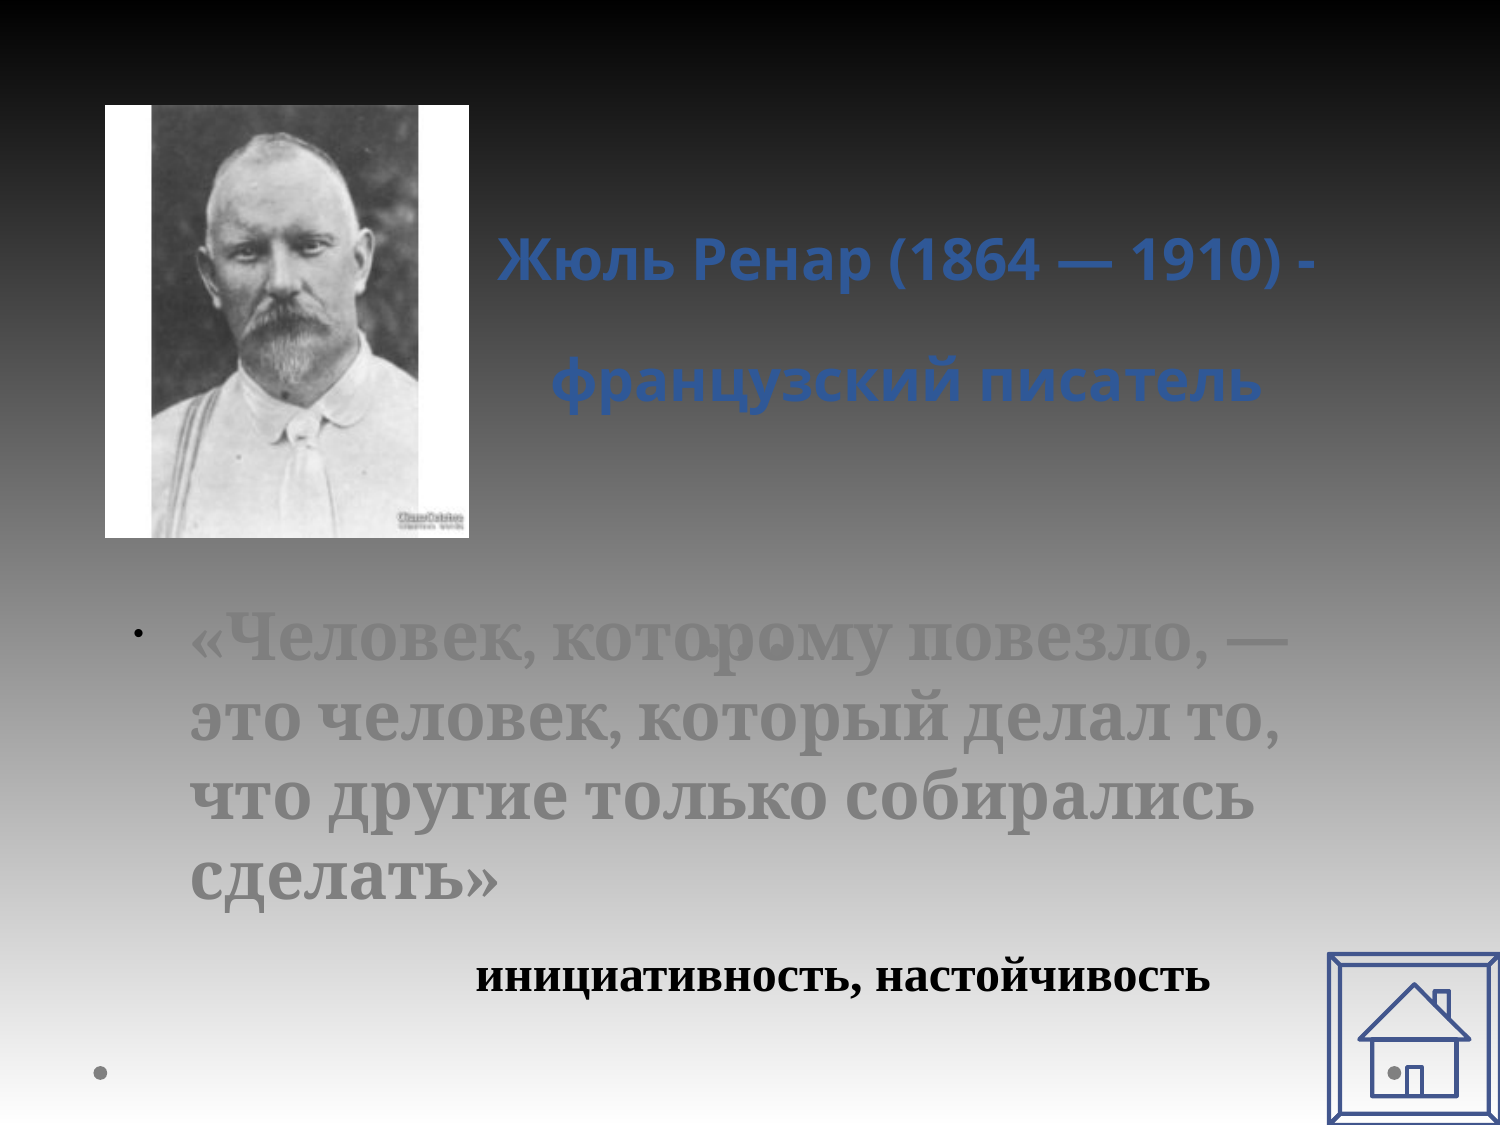

# Жюль Ренар (1864 — 1910) - французский писатель
«Человек, которому повезло, — это человек, который делал то, что другие только собирались сделать»
инициативность, настойчивость